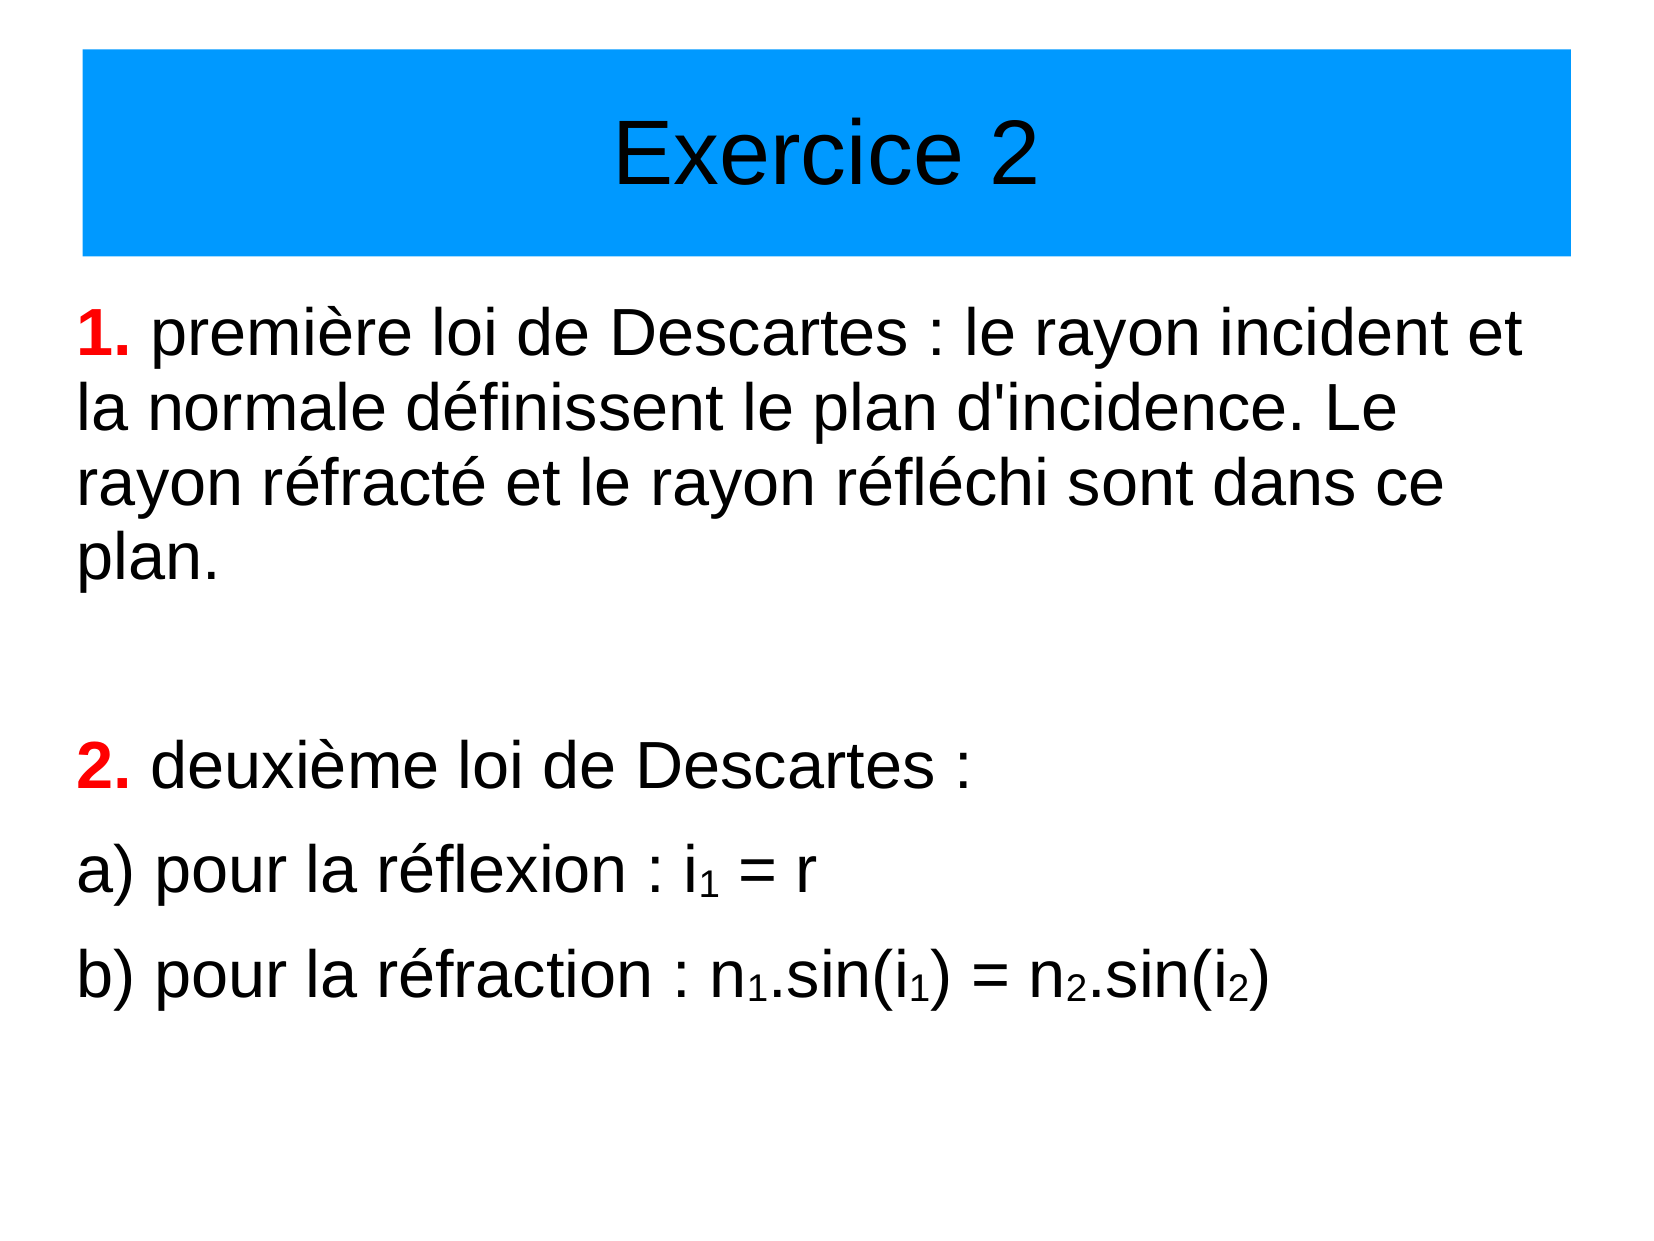

# Exercice 2
1. première loi de Descartes : le rayon incident et la normale définissent le plan d'incidence. Le rayon réfracté et le rayon réfléchi sont dans ce plan.
2. deuxième loi de Descartes :
a) pour la réflexion : i1 = r
b) pour la réfraction : n1.sin(i1) = n2.sin(i2)